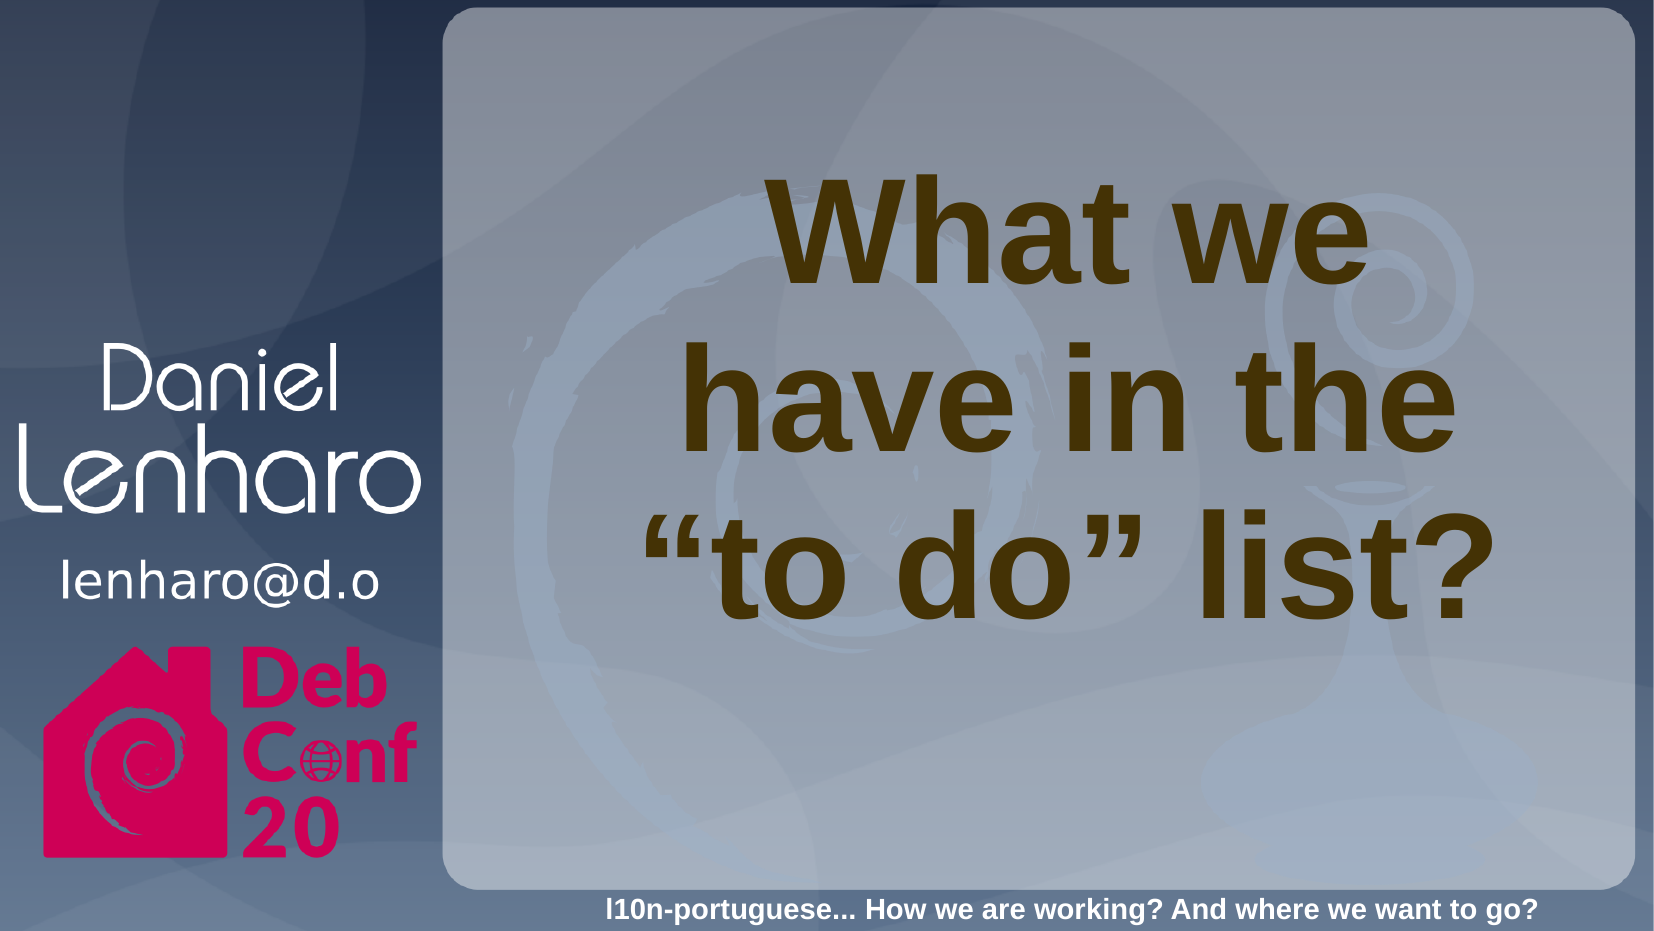

# What we have in the “to do” list?
l10n-portuguese... How we are working? And where we want to go?